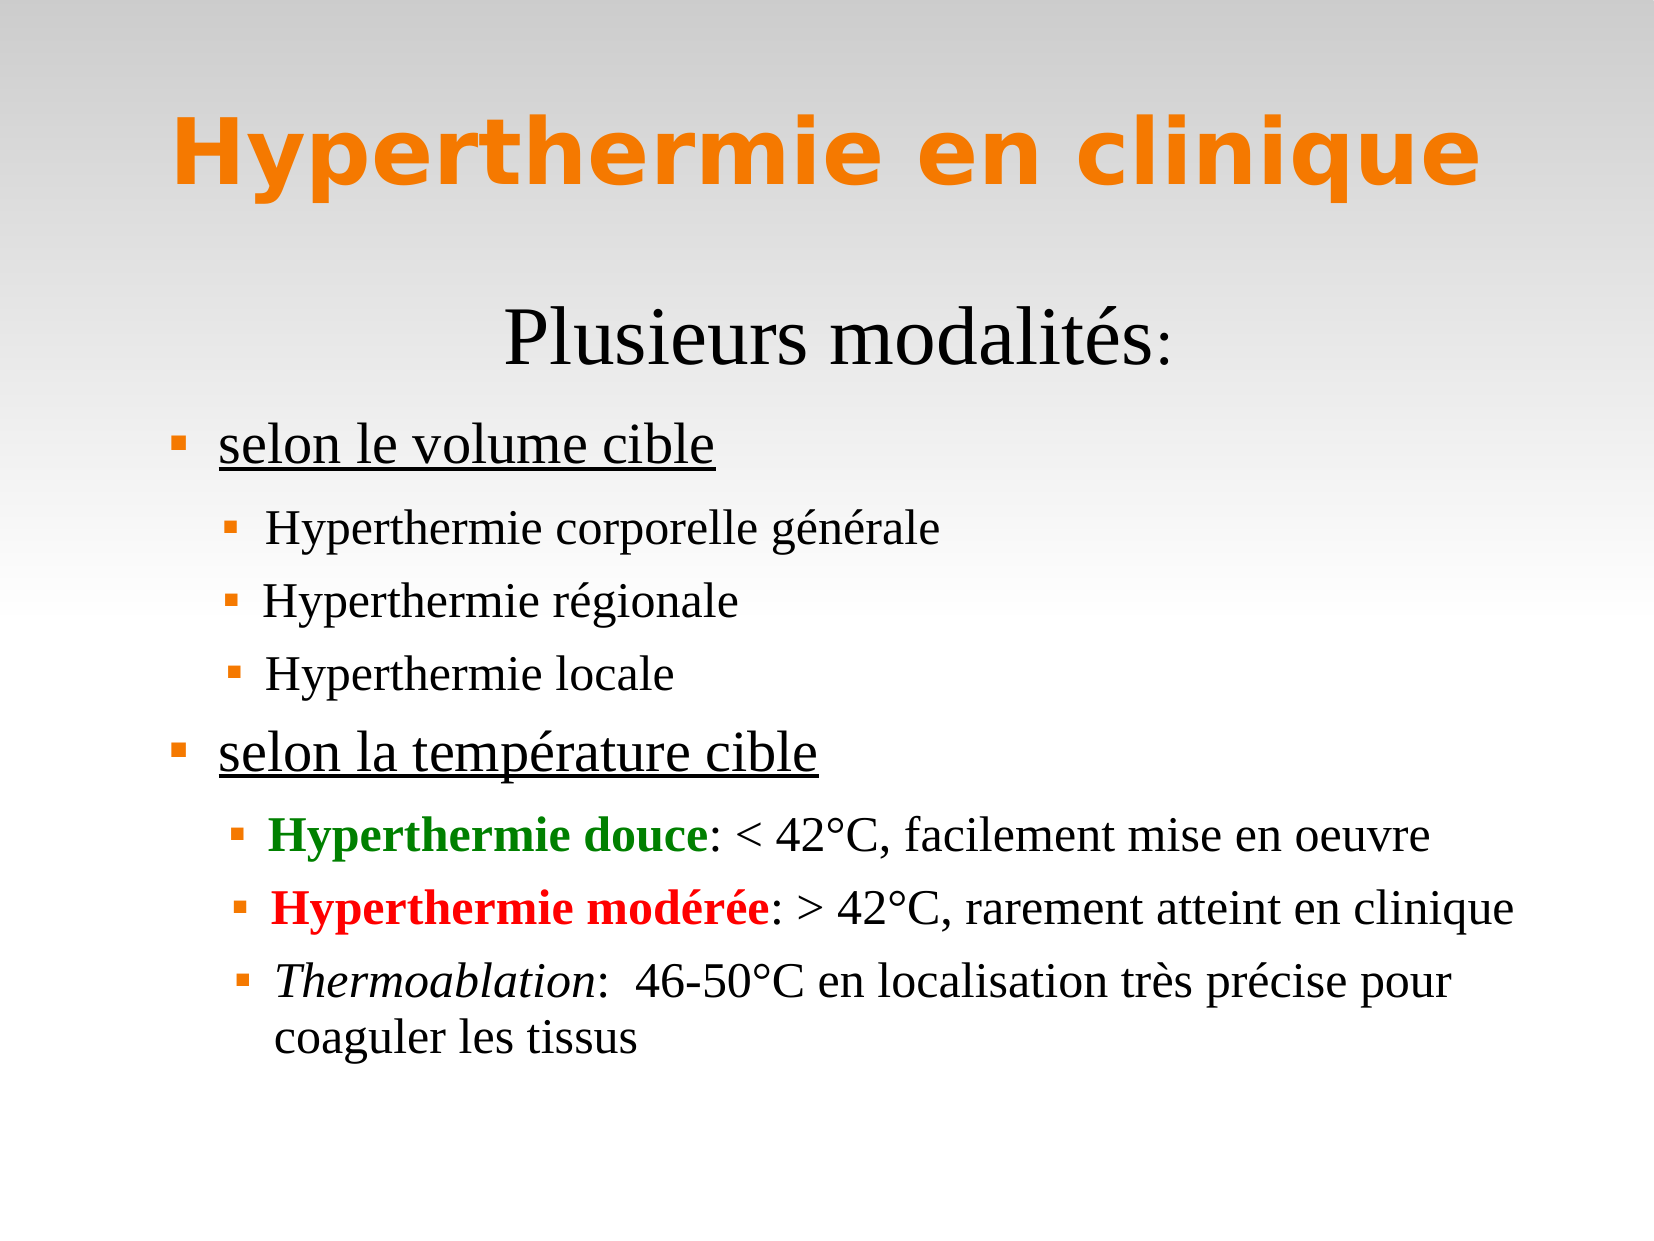

# Hyperthermie en clinique
Plusieurs modalités:
selon le volume cible
Hyperthermie corporelle générale
Hyperthermie régionale
Hyperthermie locale
selon la température cible
Hyperthermie douce: < 42°C, facilement mise en oeuvre
Hyperthermie modérée: > 42°C, rarement atteint en clinique
Thermoablation: 46-50°C en localisation très précise pour coaguler les tissus